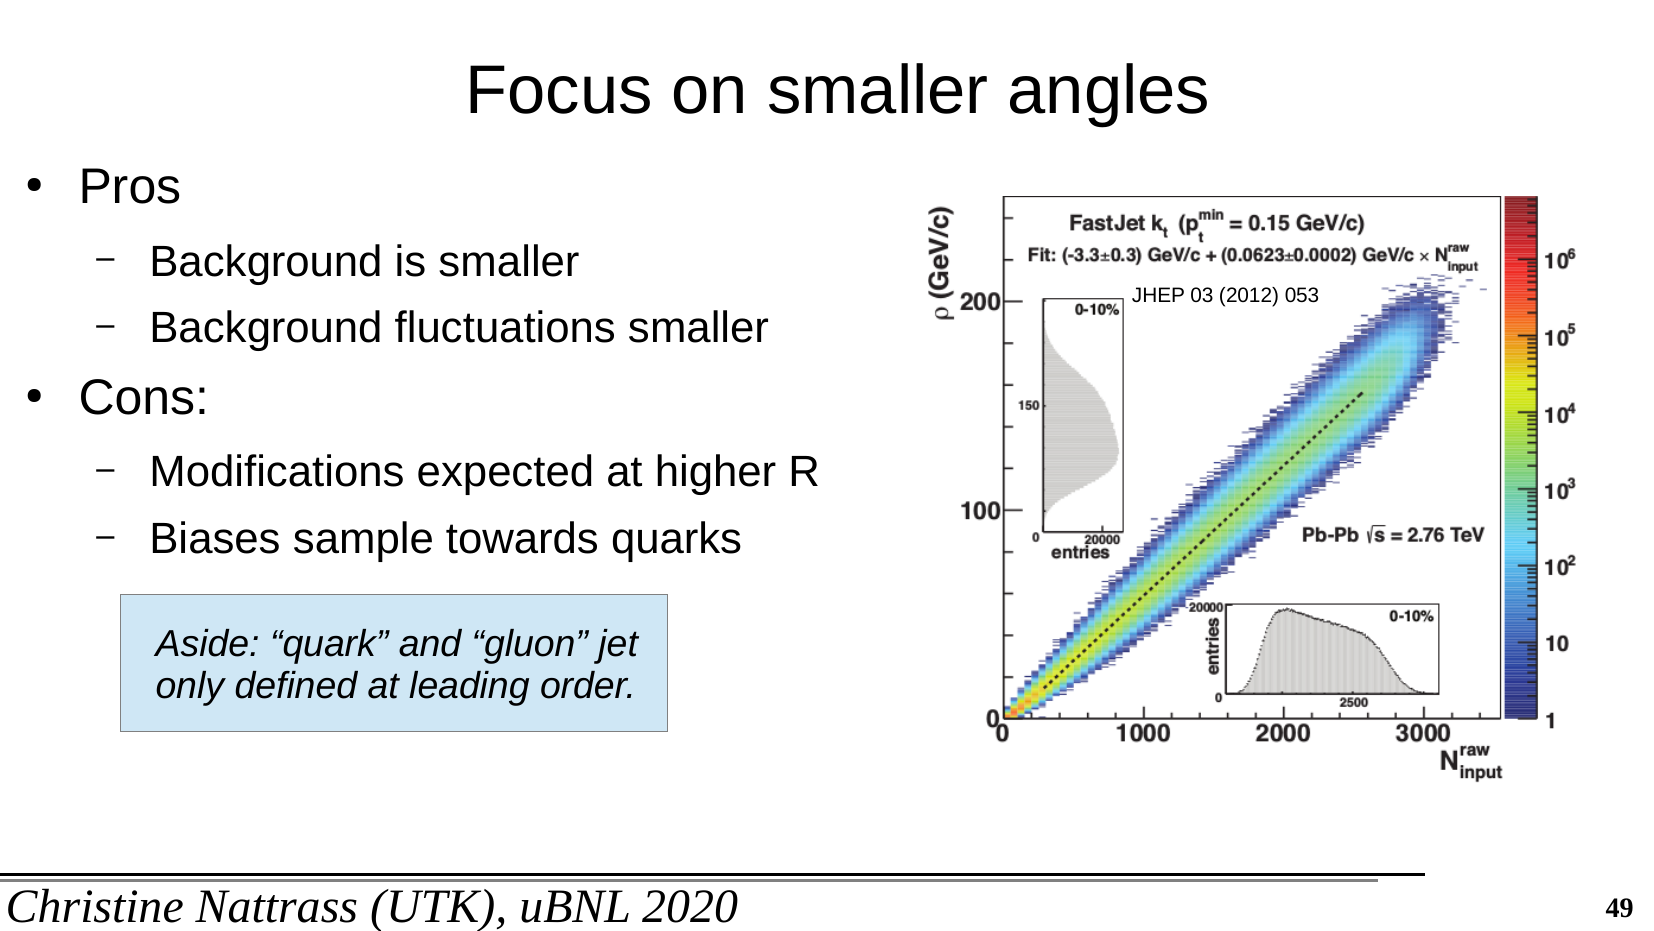

# Focus on smaller angles
Pros
Background is smaller
Background fluctuations smaller
Cons:
Modifications expected at higher R
Biases sample towards quarks
JHEP 03 (2012) 053
Aside: “quark” and “gluon” jet only defined at leading order.